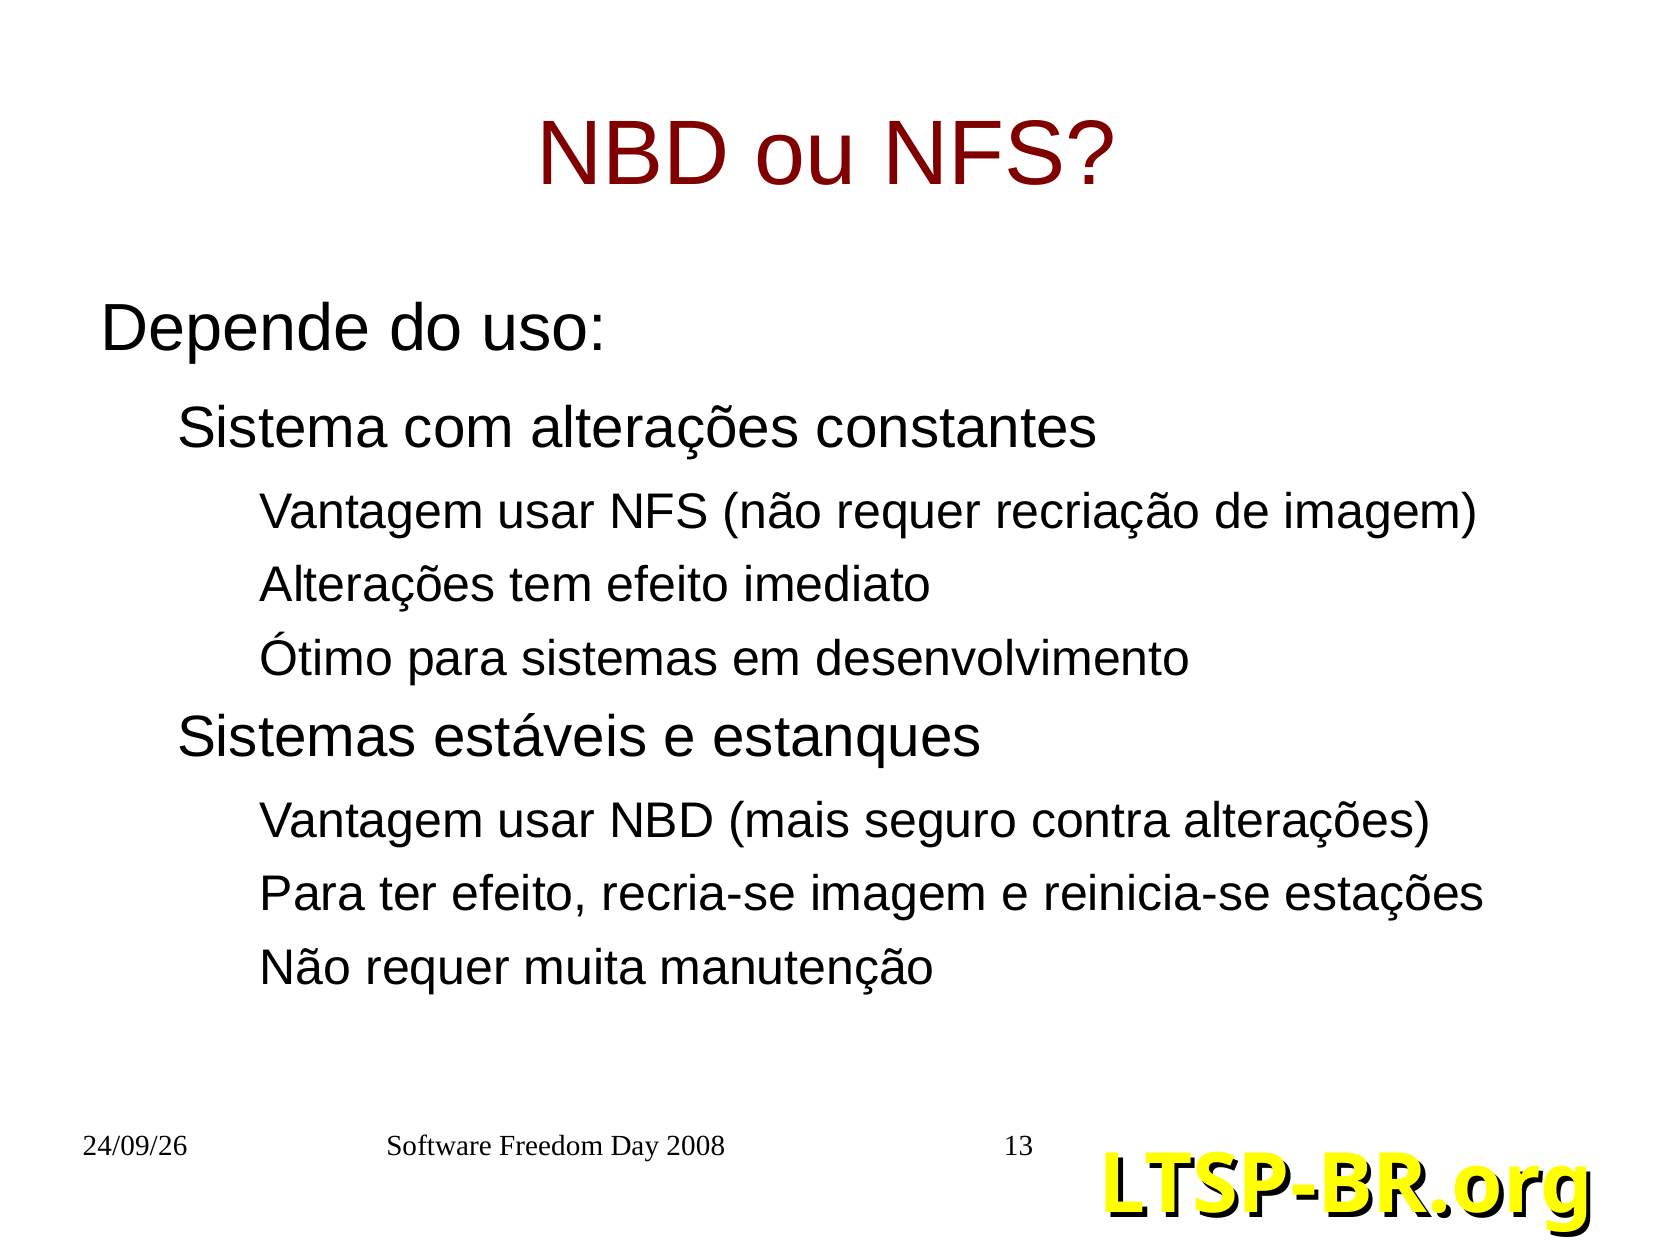

# NBD ou NFS?
Depende do uso:
Sistema com alterações constantes
Vantagem usar NFS (não requer recriação de imagem)
Alterações tem efeito imediato
Ótimo para sistemas em desenvolvimento
Sistemas estáveis e estanques
Vantagem usar NBD (mais seguro contra alterações)
Para ter efeito, recria-se imagem e reinicia-se estações
Não requer muita manutenção
Software Freedom Day 2008
13